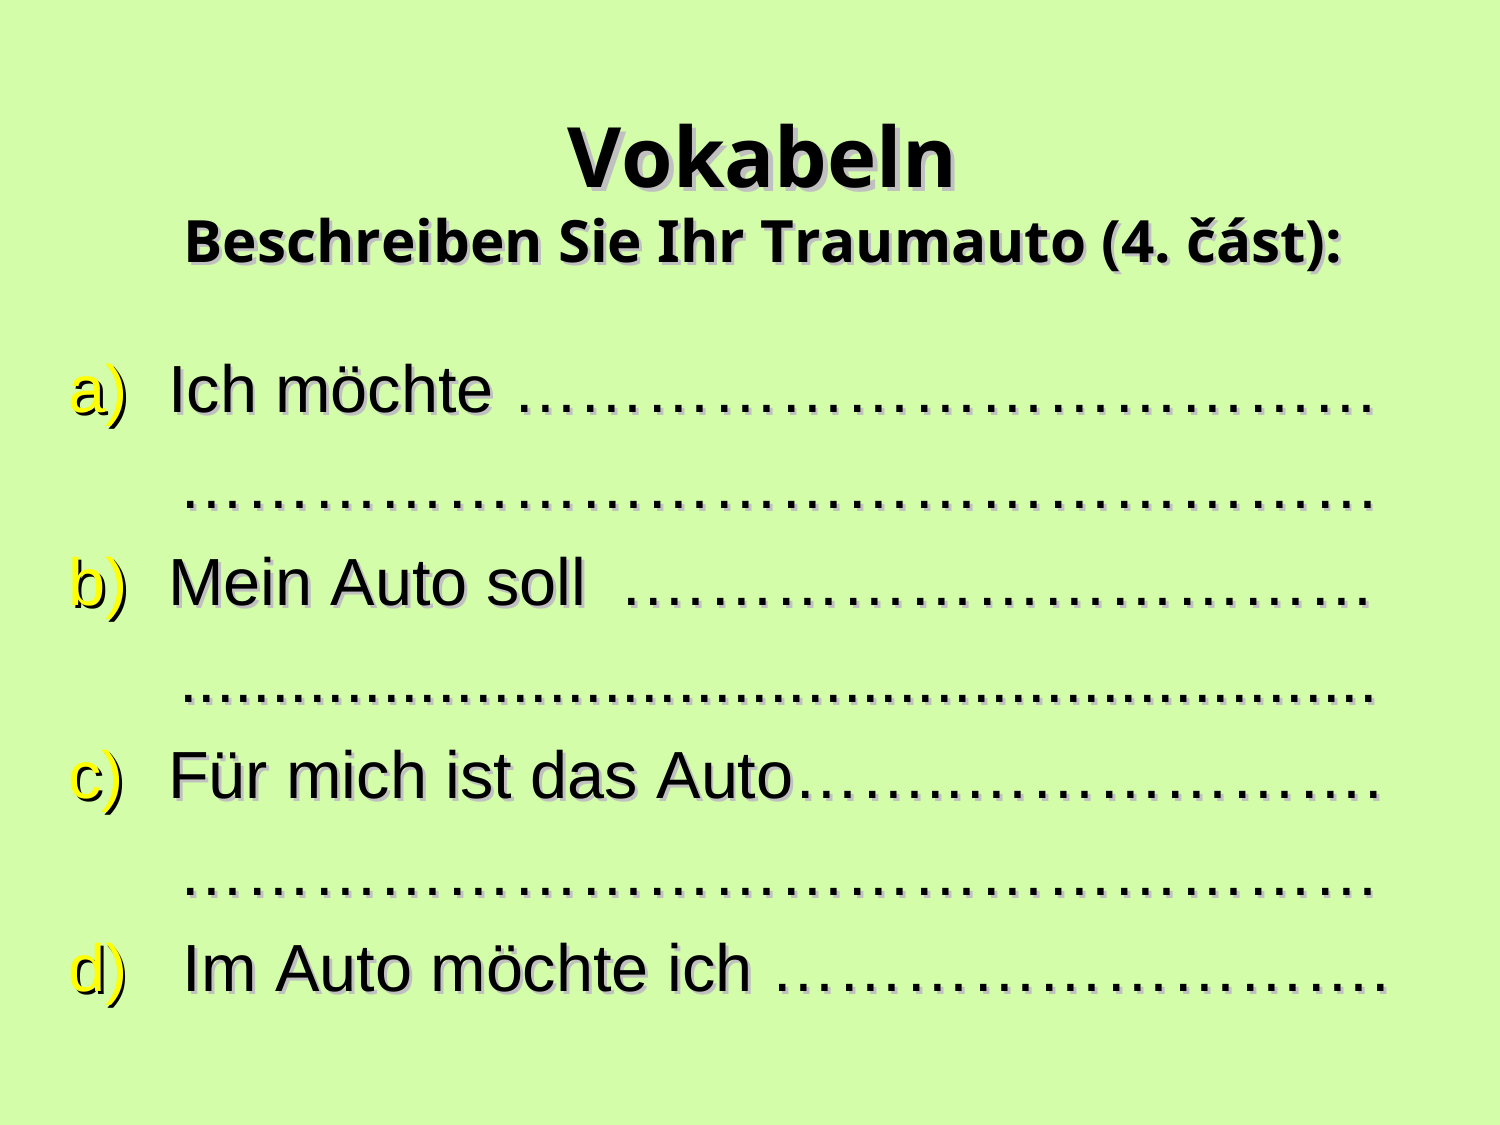

# Vokabeln Beschreiben Sie Ihr Traumauto (4. část):
Ich möchte …………………………………
 ………………………………………………
Mein Auto soll .……………………………
 .................................................................
Für mich ist das Auto……..……………….
 ………………………………………………
d) Im Auto möchte ich ……………………….